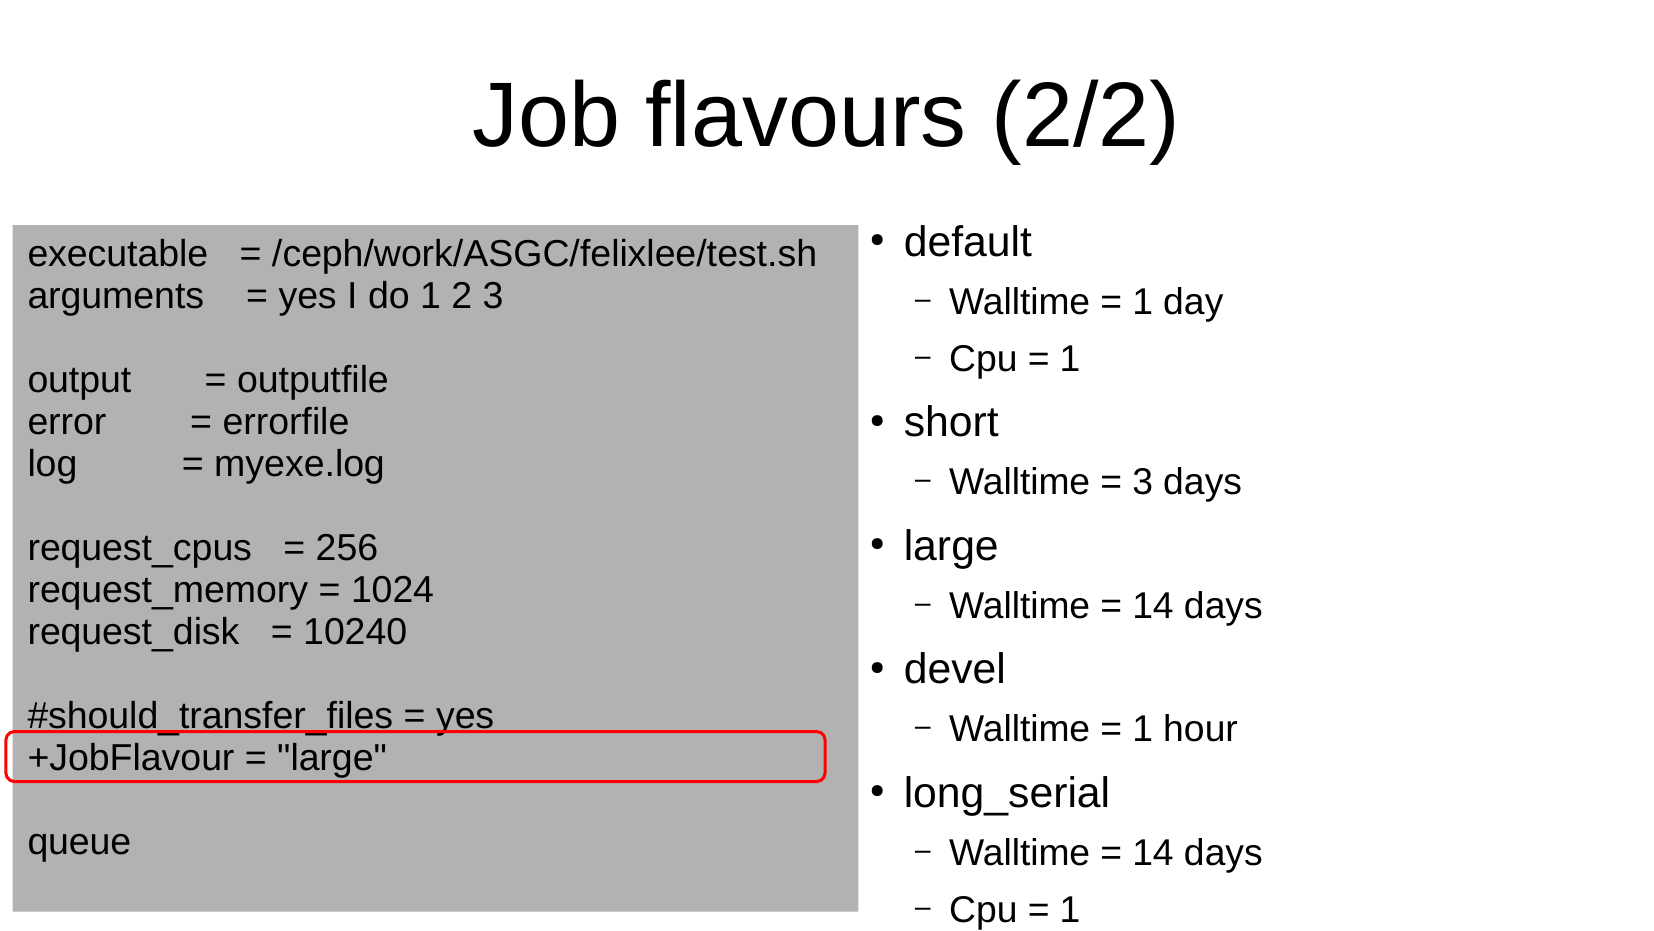

# Job flavours (2/2)
default
Walltime = 1 day
Cpu = 1
short
Walltime = 3 days
large
Walltime = 14 days
devel
Walltime = 1 hour
long_serial
Walltime = 14 days
Cpu = 1
executable = /ceph/work/ASGC/felixlee/test.sh
arguments = yes I do 1 2 3
output = outputfile
error = errorfile
log = myexe.log
request_cpus = 256
request_memory = 1024
request_disk = 10240
#should_transfer_files = yes
+JobFlavour = "large"
queue